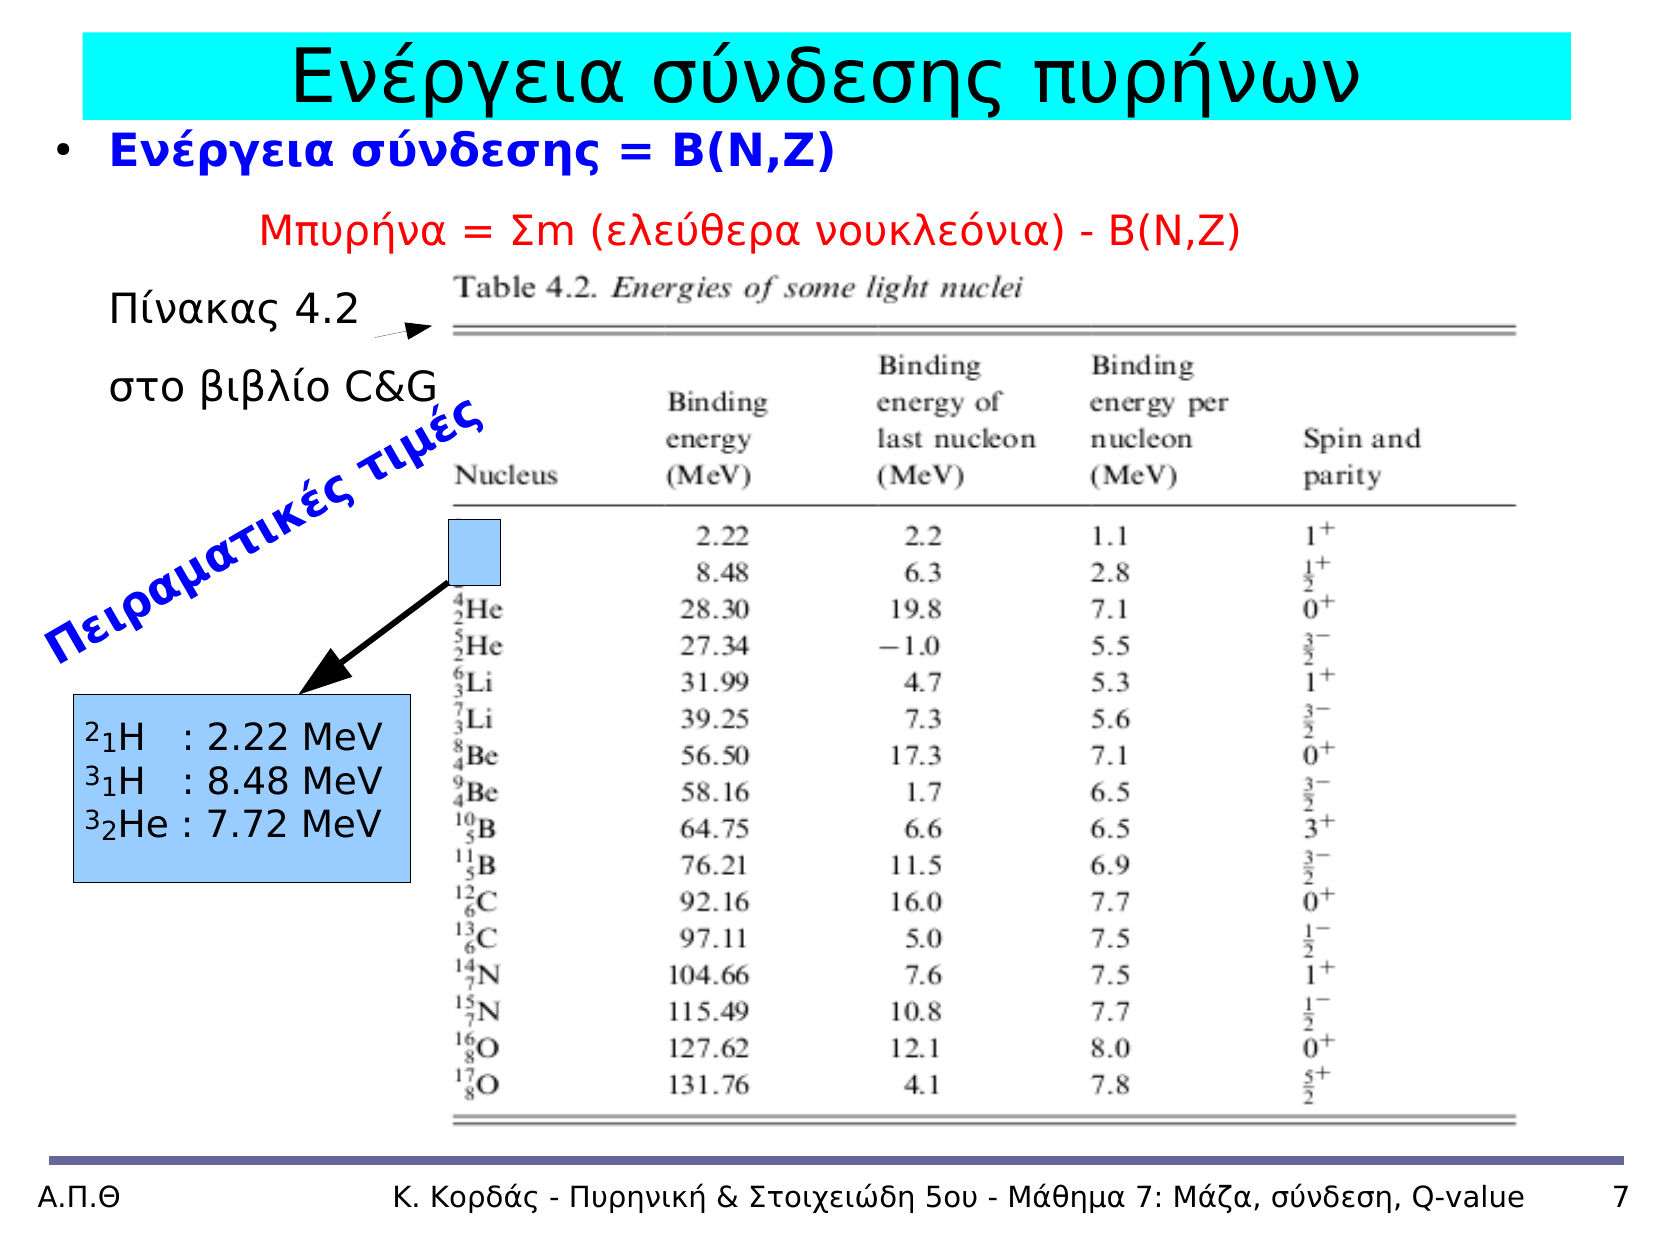

# Ενέργεια σύνδεσης πυρήνων
Ενέργεια σύνδεσης = Β(Ν,Ζ)
 		Μπυρήνα = Σm (ελεύθερα νουκλεόνια) - Β(Ν,Ζ)
Πίνακας 4.2
στο βιβλίο C&G
Πειραματικές τιμές
21H : 2.22 MeV
31H : 8.48 MeV
32He : 7.72 MeV
Α.Π.Θ
Κ. Κορδάς - Πυρηνική & Στοιχειώδη 5ου - Μάθημα 7: Mάζα, σύνδεση, Q-value
7